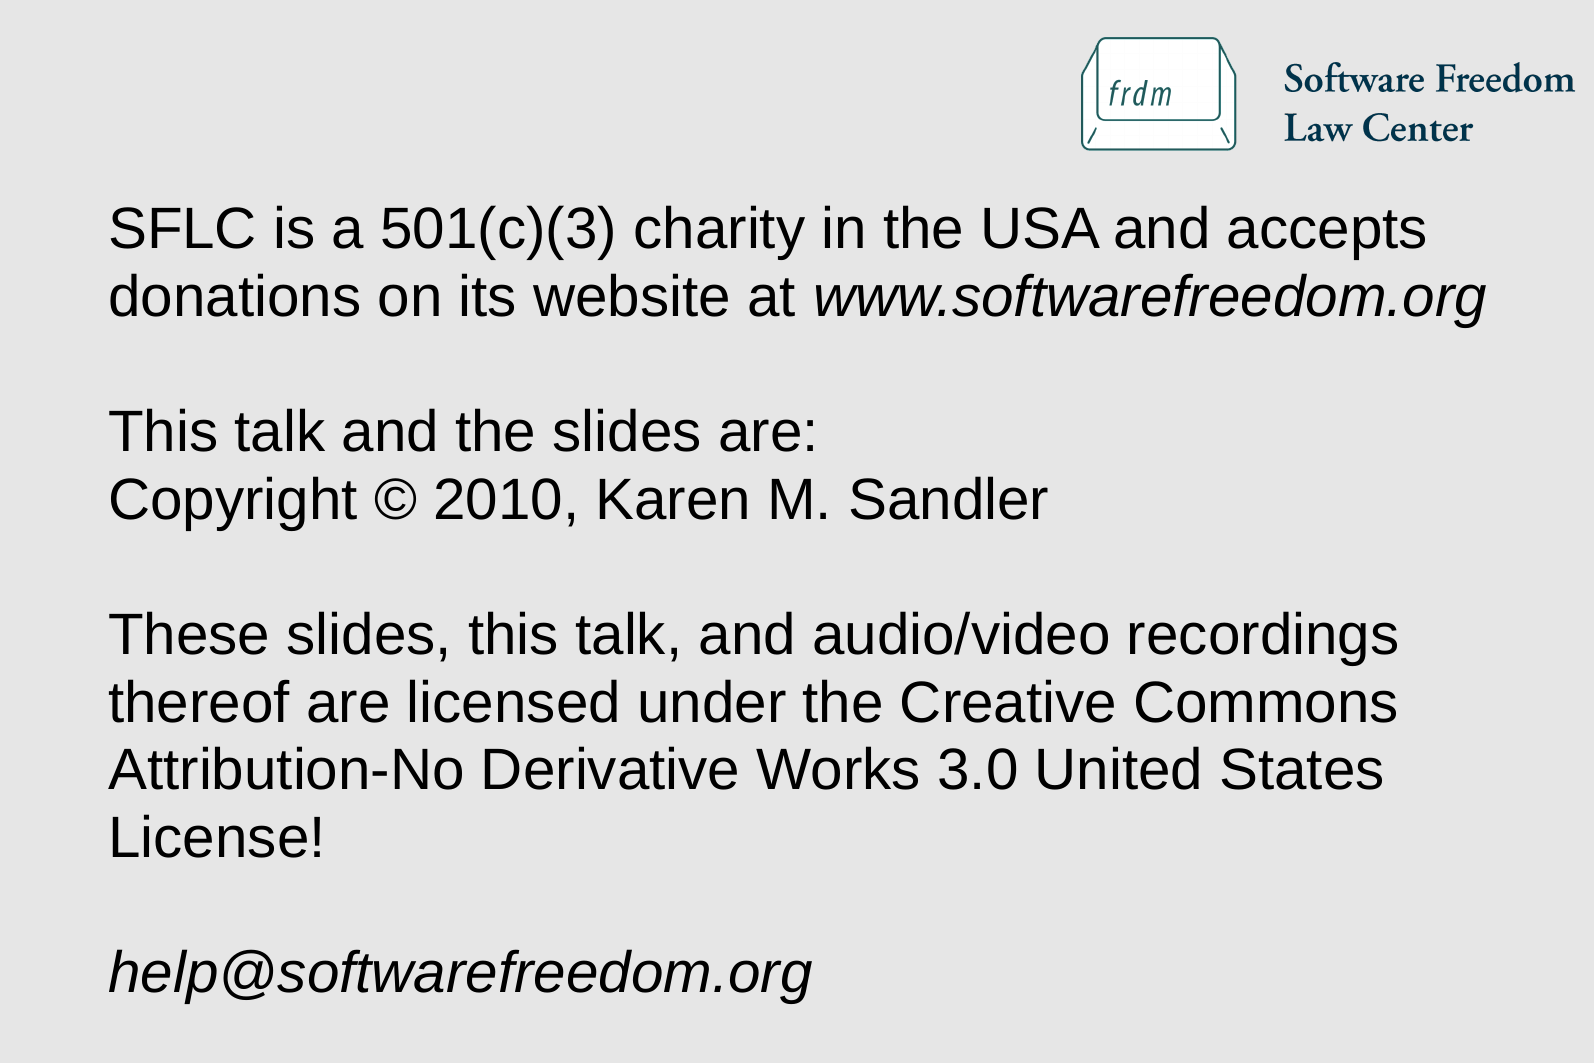

# SFLC is a 501(c)(3) charity in the USA and accepts donations on its website at www.softwarefreedom.org This talk and the slides are: Copyright © 2010, Karen M. Sandler These slides, this talk, and audio/video recordings thereof are licensed under the Creative Commons Attribution-No Derivative Works 3.0 United States License! help@softwarefreedom.org